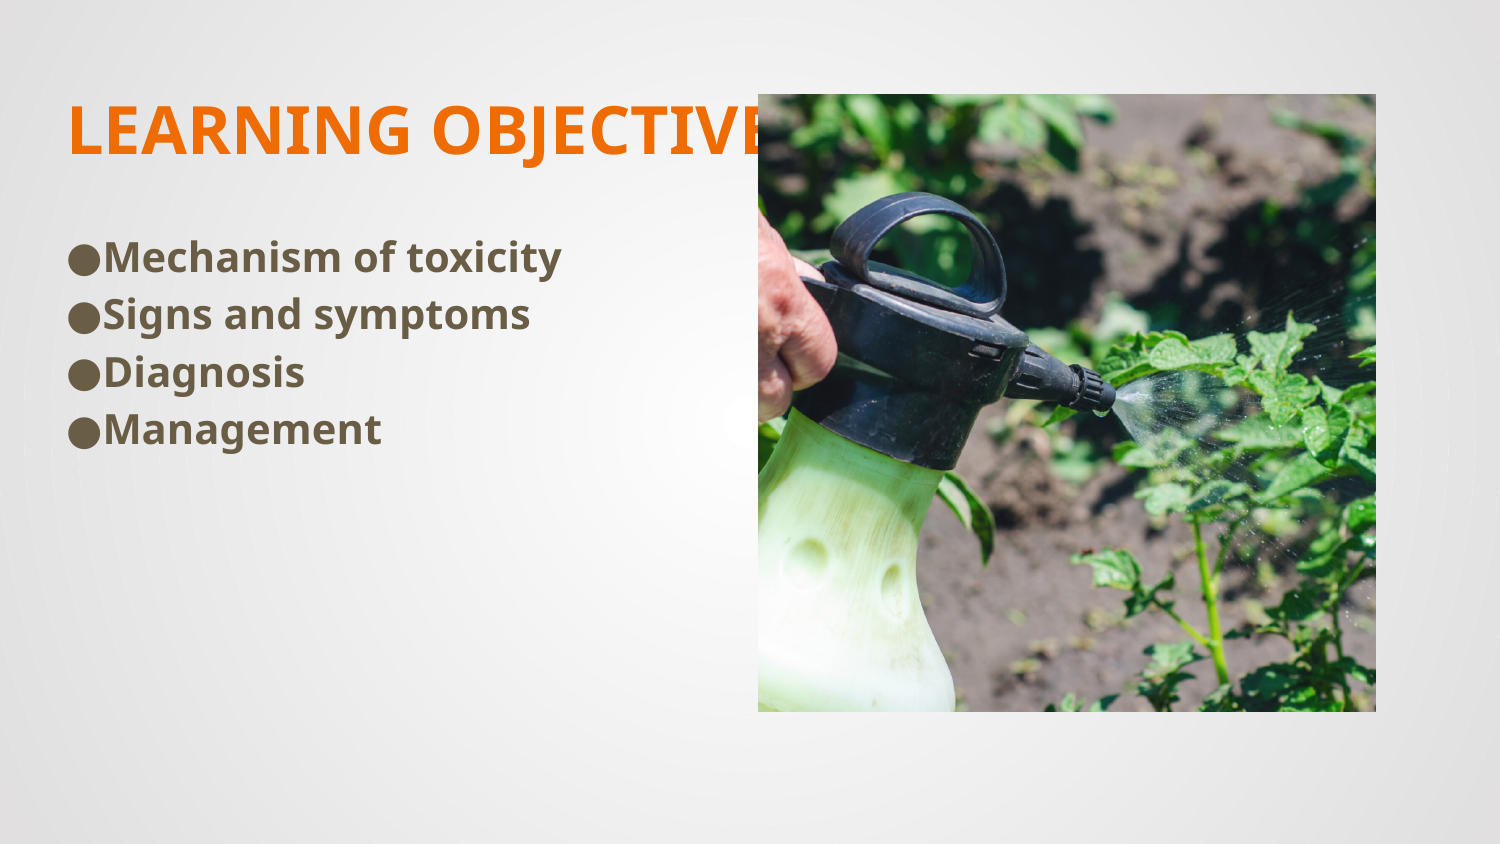

# LEARNING OBJECTIVES
Mechanism of toxicity
Signs and symptoms
Diagnosis
Management